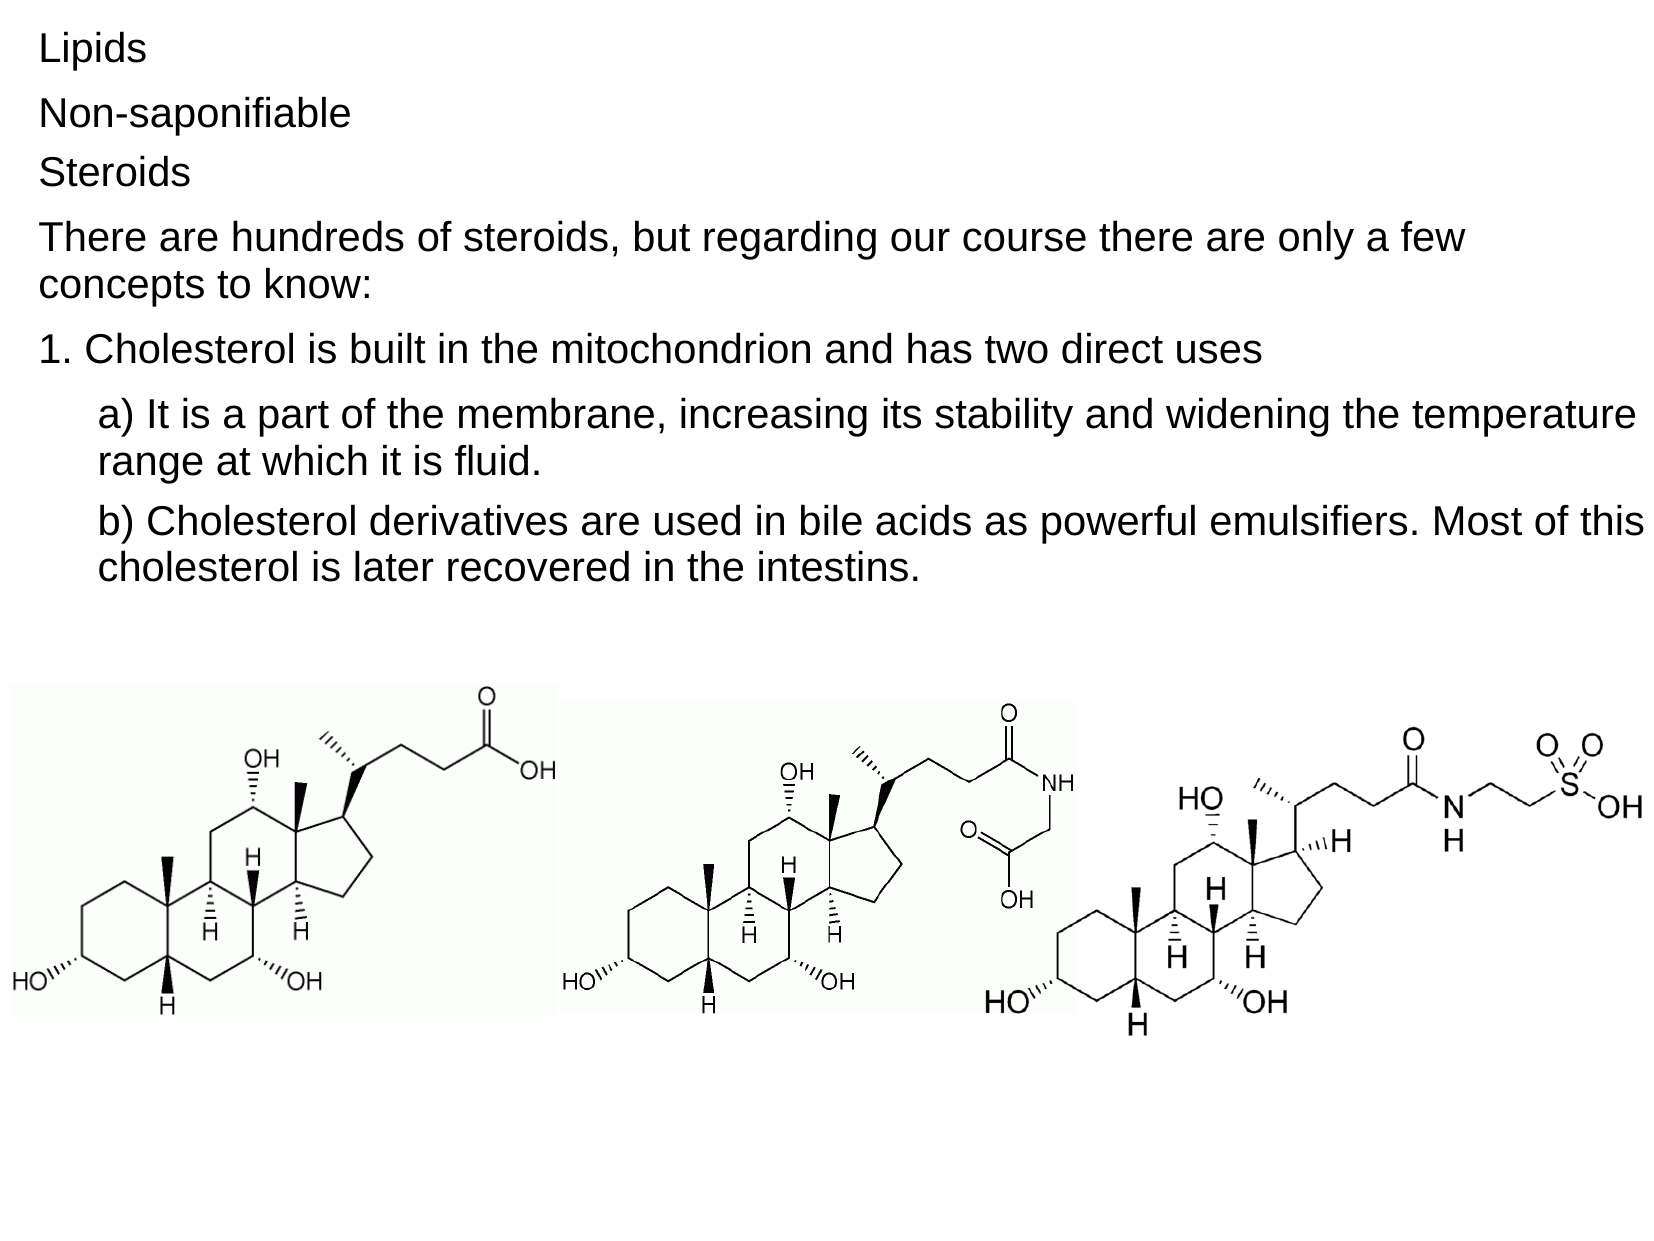

Lipids
Non-saponifiable
Steroids
There are hundreds of steroids, but regarding our course there are only a few concepts to know:
1. Cholesterol is built in the mitochondrion and has two direct uses
a) It is a part of the membrane, increasing its stability and widening the temperature range at which it is fluid.
b) Cholesterol derivatives are used in bile acids as powerful emulsifiers. Most of this cholesterol is later recovered in the intestins.